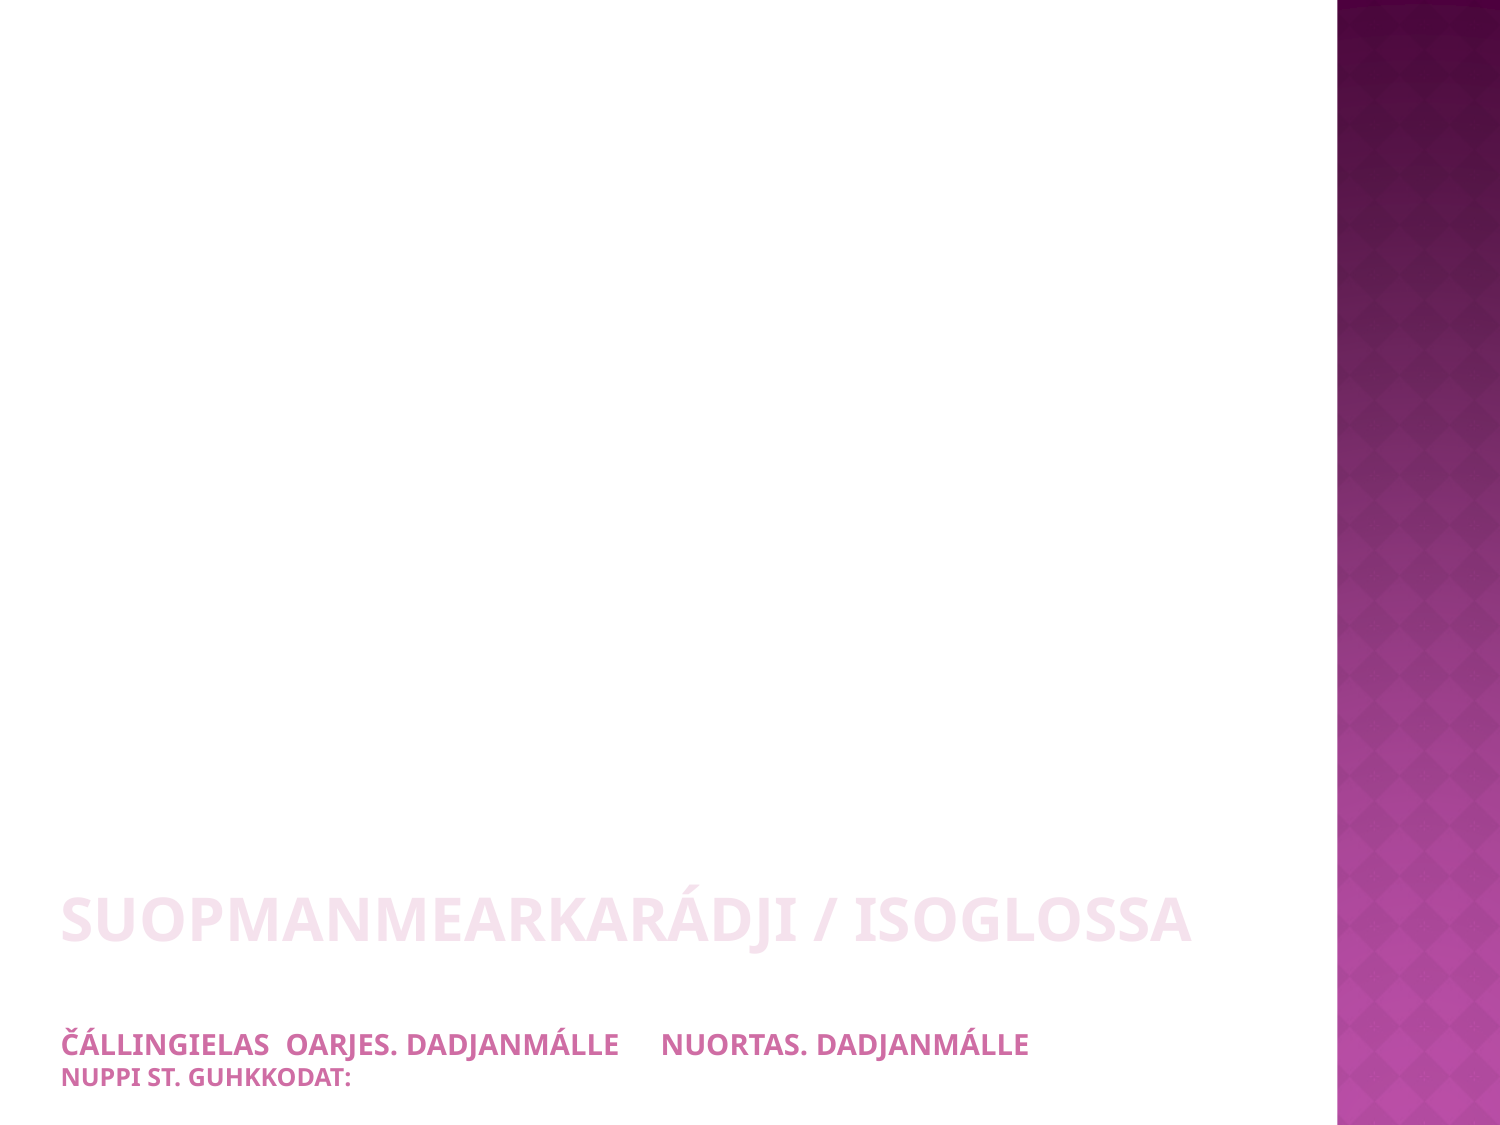

# Suopmanmearkarádji / isoglossa Čállingielas 	oarjes. Dadjanmálle	Nuortas. Dadjanmálle nuppi st. Guhkkodat: balan		«balán»			«balan» Muhtin kons.rievdadusat: Jugan		«jugán»			«ju’an» b v vokálaid gaskkas: doabun		«doabun»			«duovun» ŋ  nj joŋat		«jonjáht»		«joŋaht» Muđui maiddái leksikálalaš erohusat mar earuhit dán guovtti suopmana!! Hupmat – hállat jna.